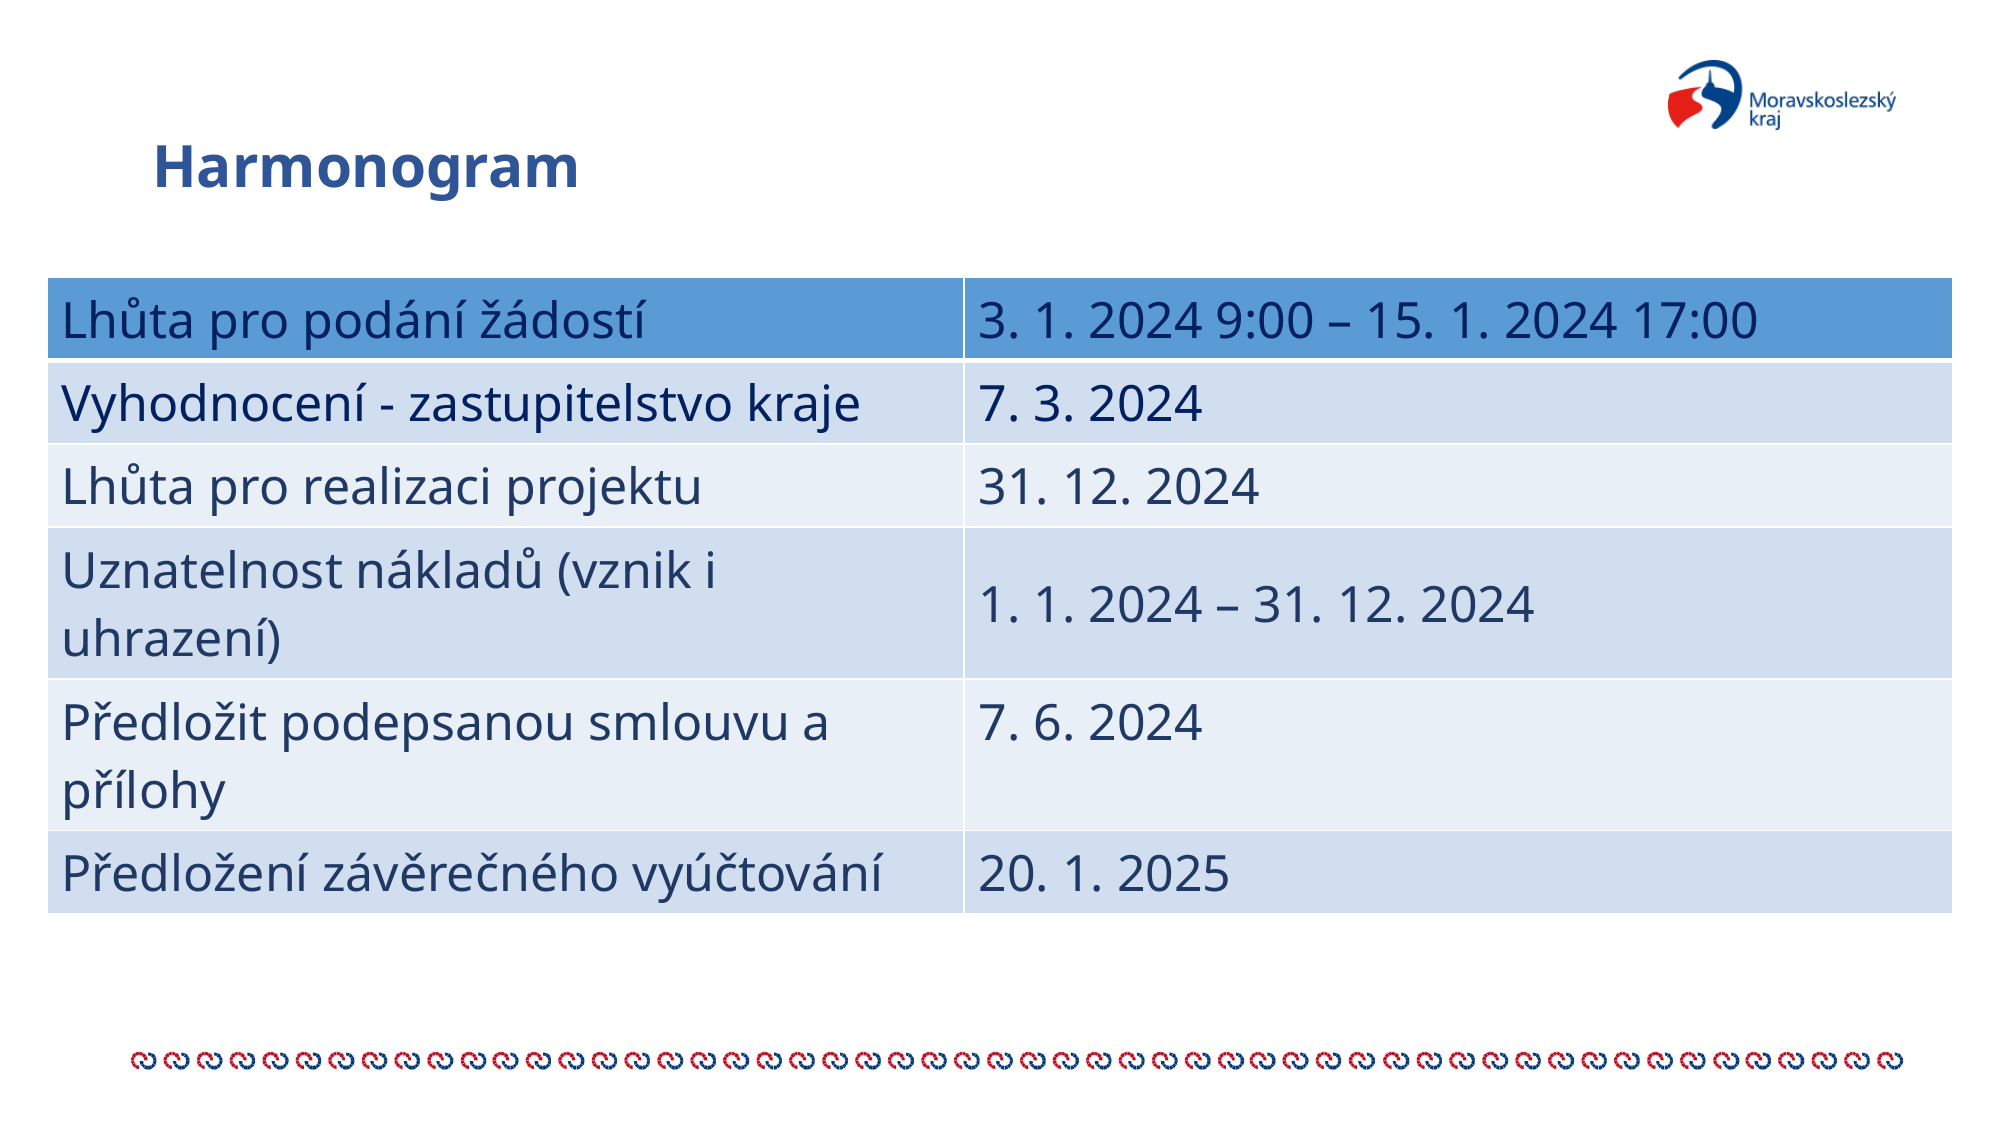

# Harmonogram
| Lhůta pro podání žádostí | 3. 1. 2024 9:00 – 15. 1. 2024 17:00 |
| --- | --- |
| Vyhodnocení - zastupitelstvo kraje | 7. 3. 2024 |
| Lhůta pro realizaci projektu | 31. 12. 2024 |
| Uznatelnost nákladů (vznik i uhrazení) | 1. 1. 2024 – 31. 12. 2024 |
| Předložit podepsanou smlouvu a přílohy | 7. 6. 2024 |
| Předložení závěrečného vyúčtování | 20. 1. 2025 |